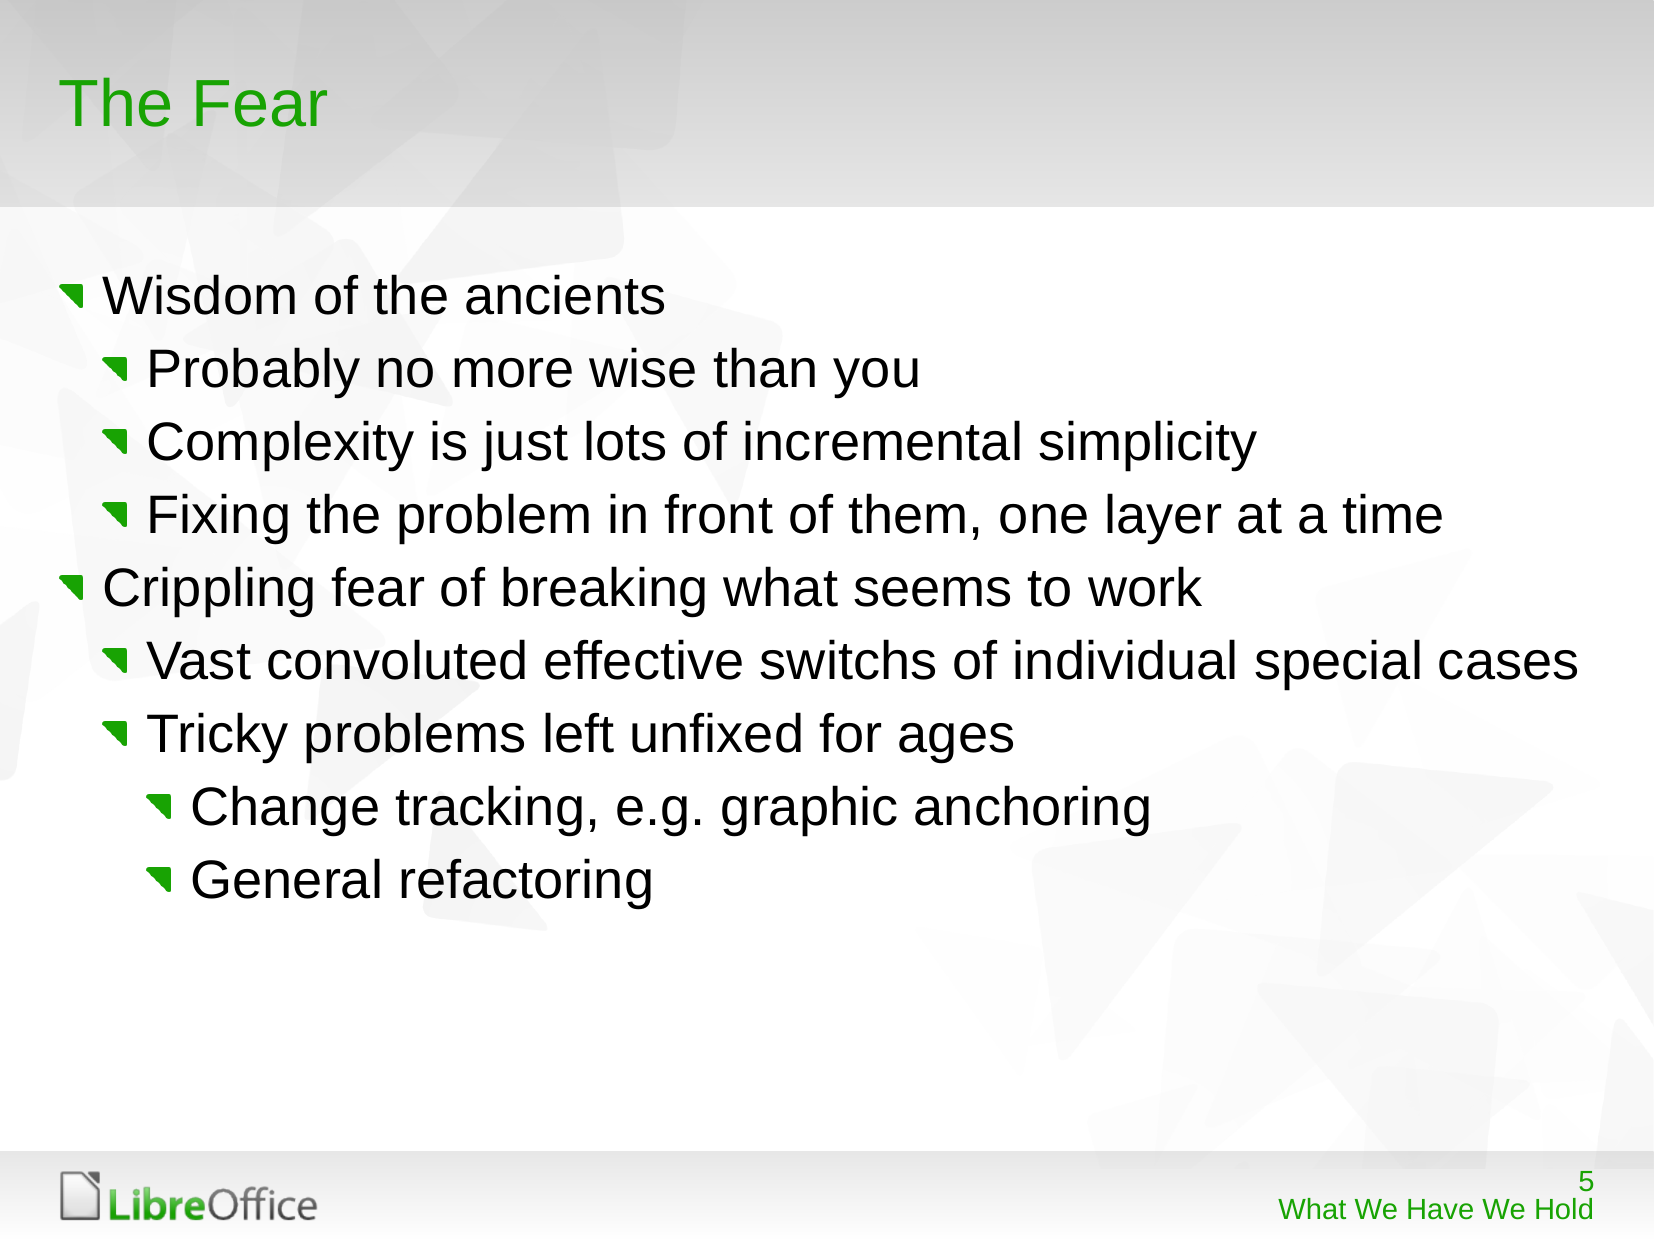

# The Fear
Wisdom of the ancients
Probably no more wise than you
Complexity is just lots of incremental simplicity
Fixing the problem in front of them, one layer at a time
Crippling fear of breaking what seems to work
Vast convoluted effective switchs of individual special cases
Tricky problems left unfixed for ages
Change tracking, e.g. graphic anchoring
General refactoring
5
What We Have We Hold